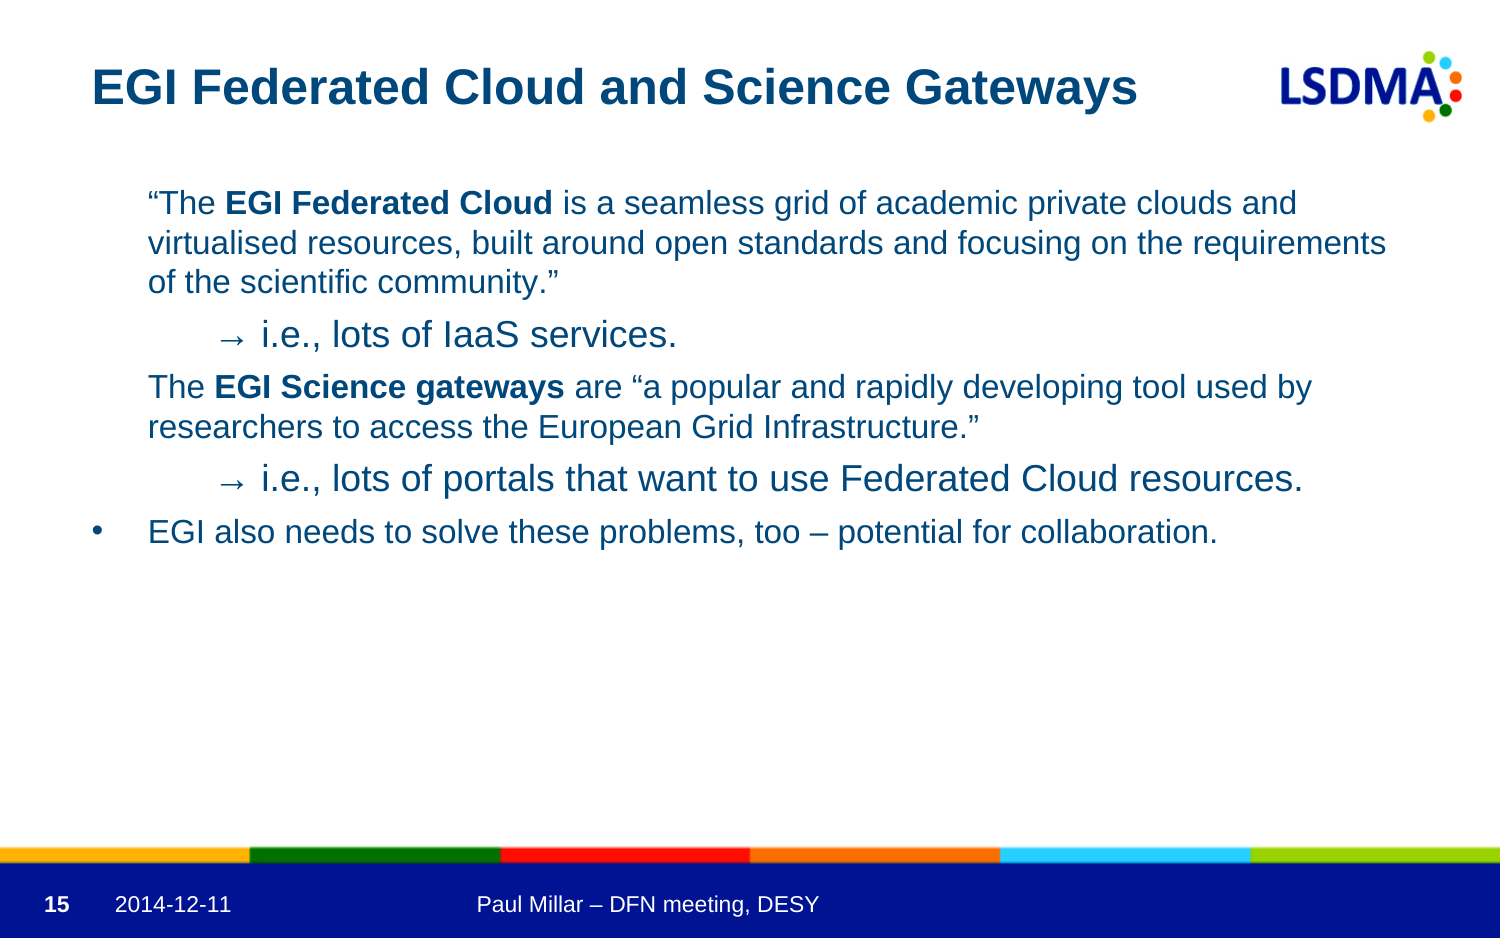

# EGI Federated Cloud and Science Gateways
“The EGI Federated Cloud is a seamless grid of academic private clouds and virtualised resources, built around open standards and focusing on the requirements of the scientific community.”
→ i.e., lots of IaaS services.
The EGI Science gateways are “a popular and rapidly developing tool used by researchers to access the European Grid Infrastructure.”
→ i.e., lots of portals that want to use Federated Cloud resources.
EGI also needs to solve these problems, too – potential for collaboration.